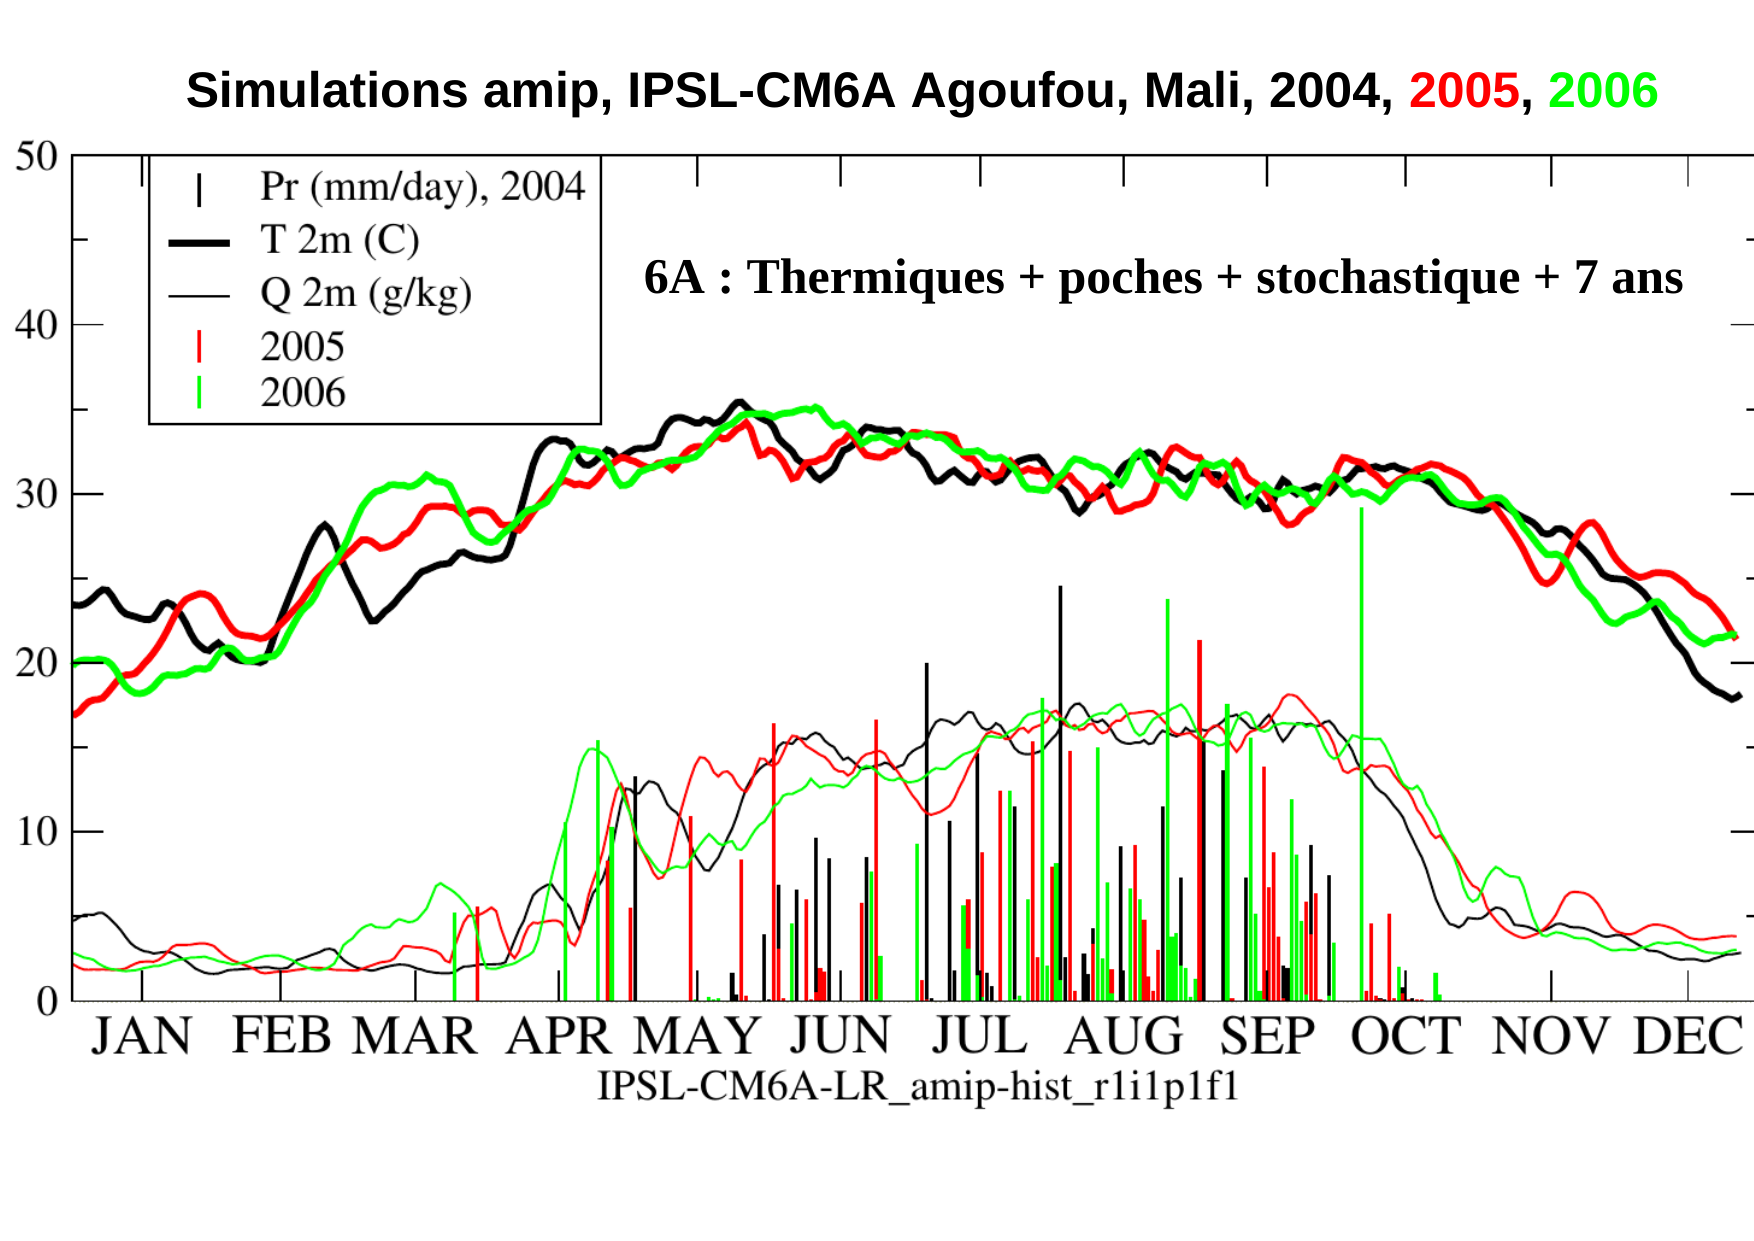

Simulations amip, IPSL-CM6A Agoufou, Mali, 2004, 2005, 2006
6A : Thermiques + poches + stochastique + 7 ans